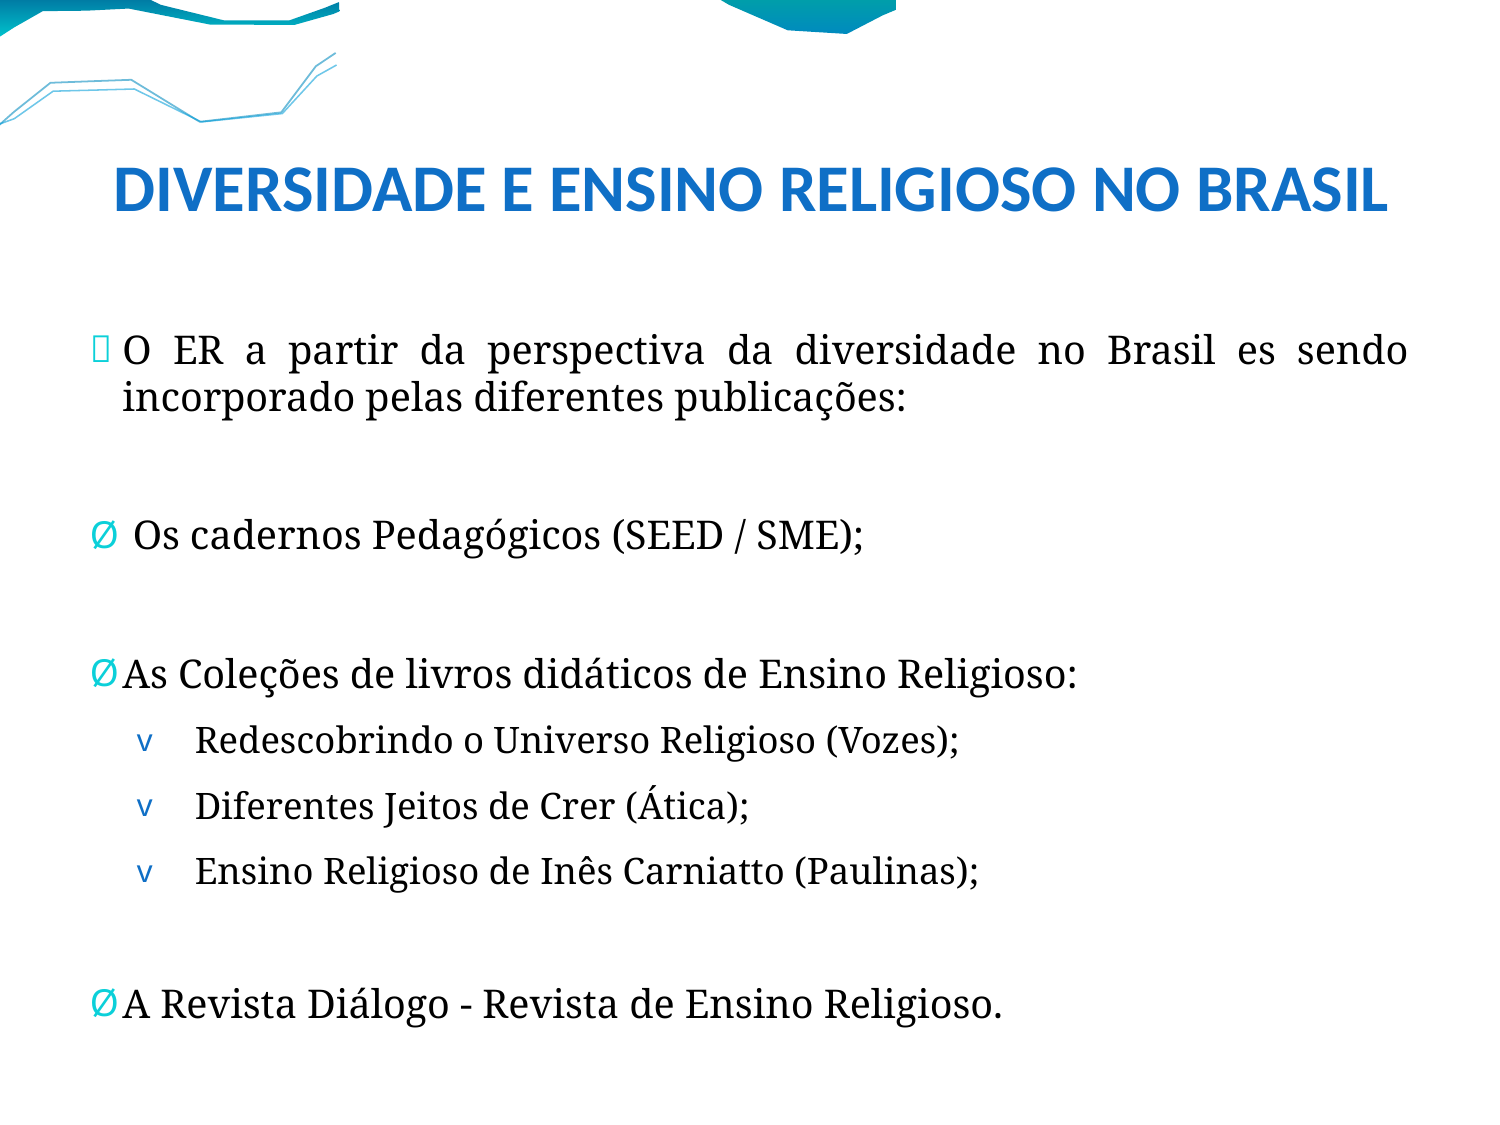

# DIVERSIDADE E ENSINO RELIGIOSO NO BRASIL
O ER a partir da perspectiva da diversidade no Brasil es sendo incorporado pelas diferentes publicações:
 Os cadernos Pedagógicos (SEED / SME);
As Coleções de livros didáticos de Ensino Religioso:
 Redescobrindo o Universo Religioso (Vozes);
 Diferentes Jeitos de Crer (Ática);
 Ensino Religioso de Inês Carniatto (Paulinas);
A Revista Diálogo - Revista de Ensino Religioso.